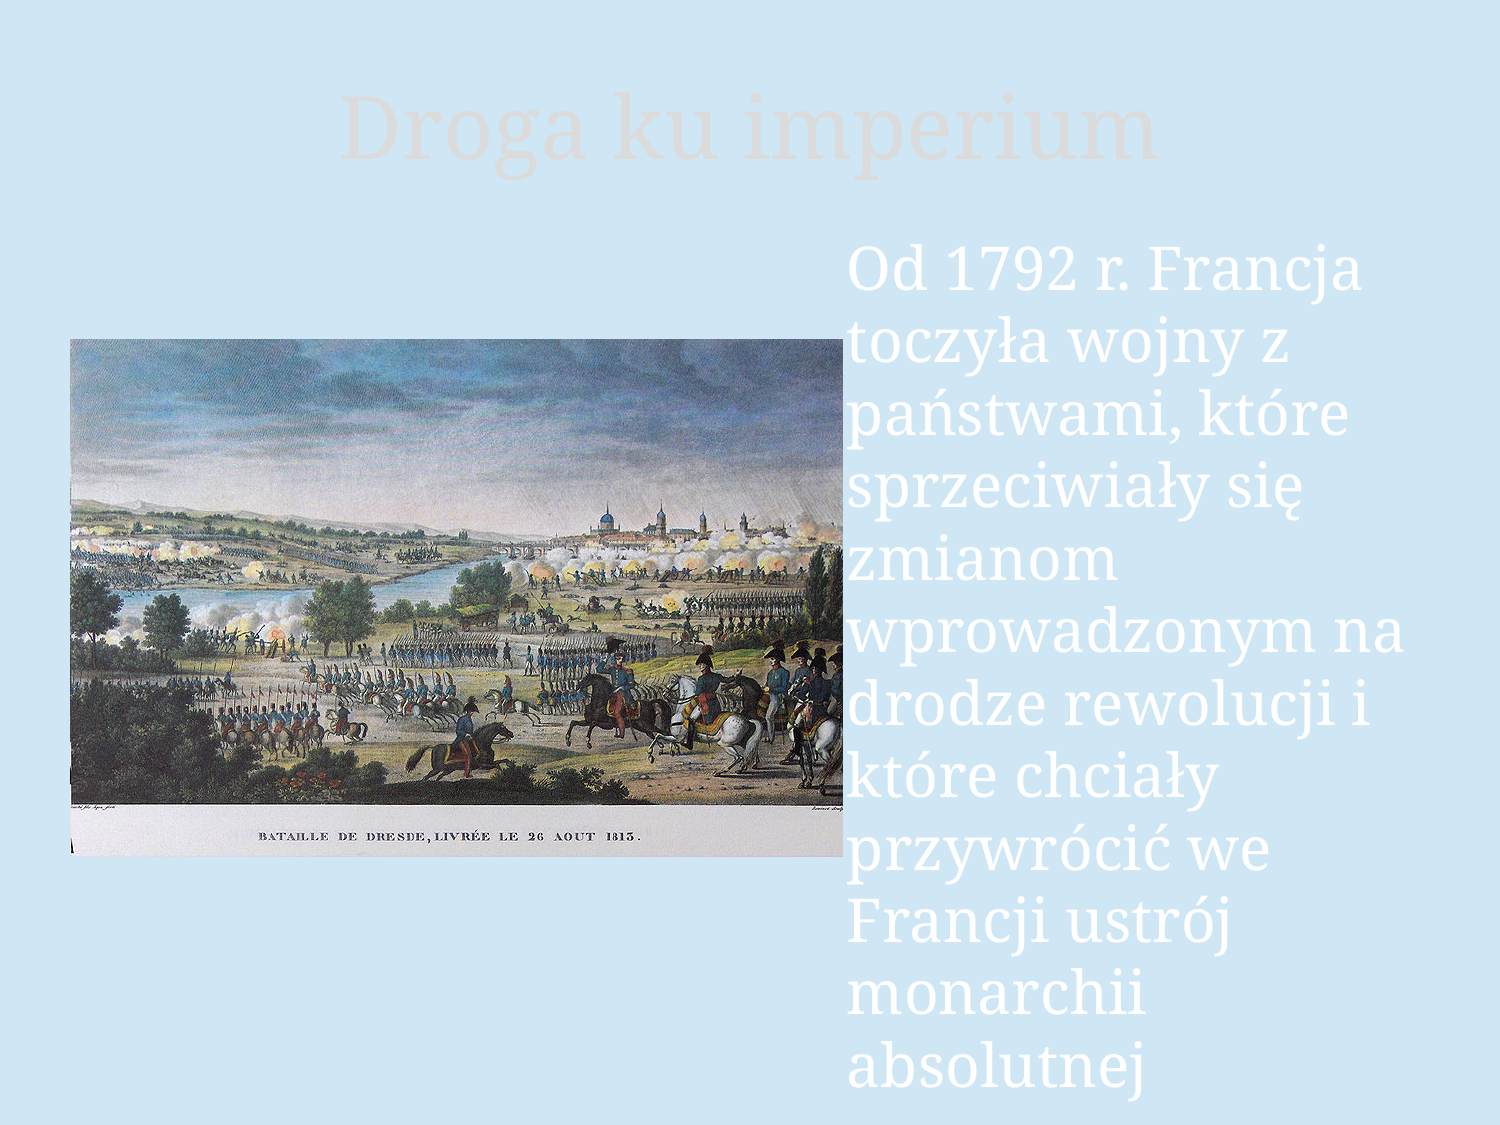

Droga ku imperium
# Od 1792 r. Francja toczyła wojny z państwami, które sprzeciwiały się zmianom wprowadzonym na drodze rewolucji i które chciały przywrócić we Francji ustrój monarchii absolutnej